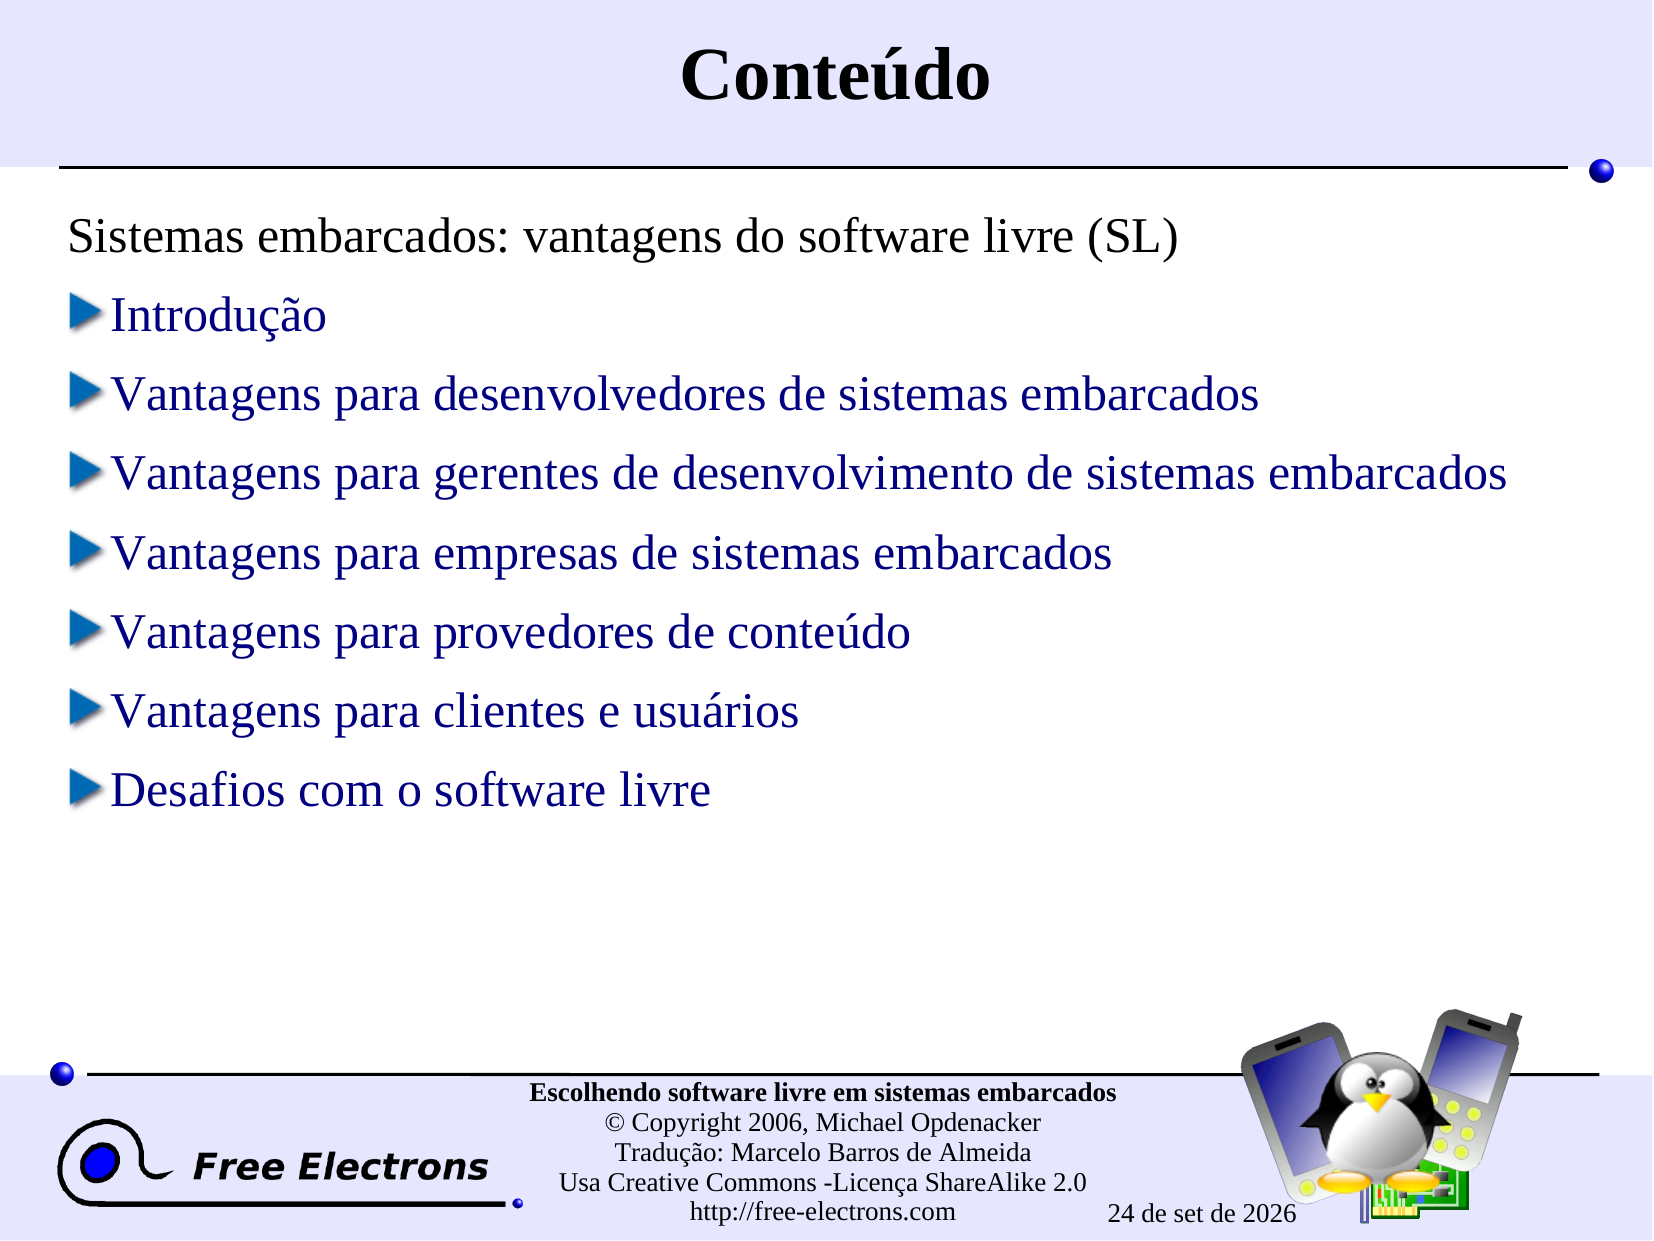

# Conteúdo
Sistemas embarcados: vantagens do software livre (SL)
Introdução
Vantagens para desenvolvedores de sistemas embarcados
Vantagens para gerentes de desenvolvimento de sistemas embarcados
Vantagens para empresas de sistemas embarcados
Vantagens para provedores de conteúdo
Vantagens para clientes e usuários
Desafios com o software livre